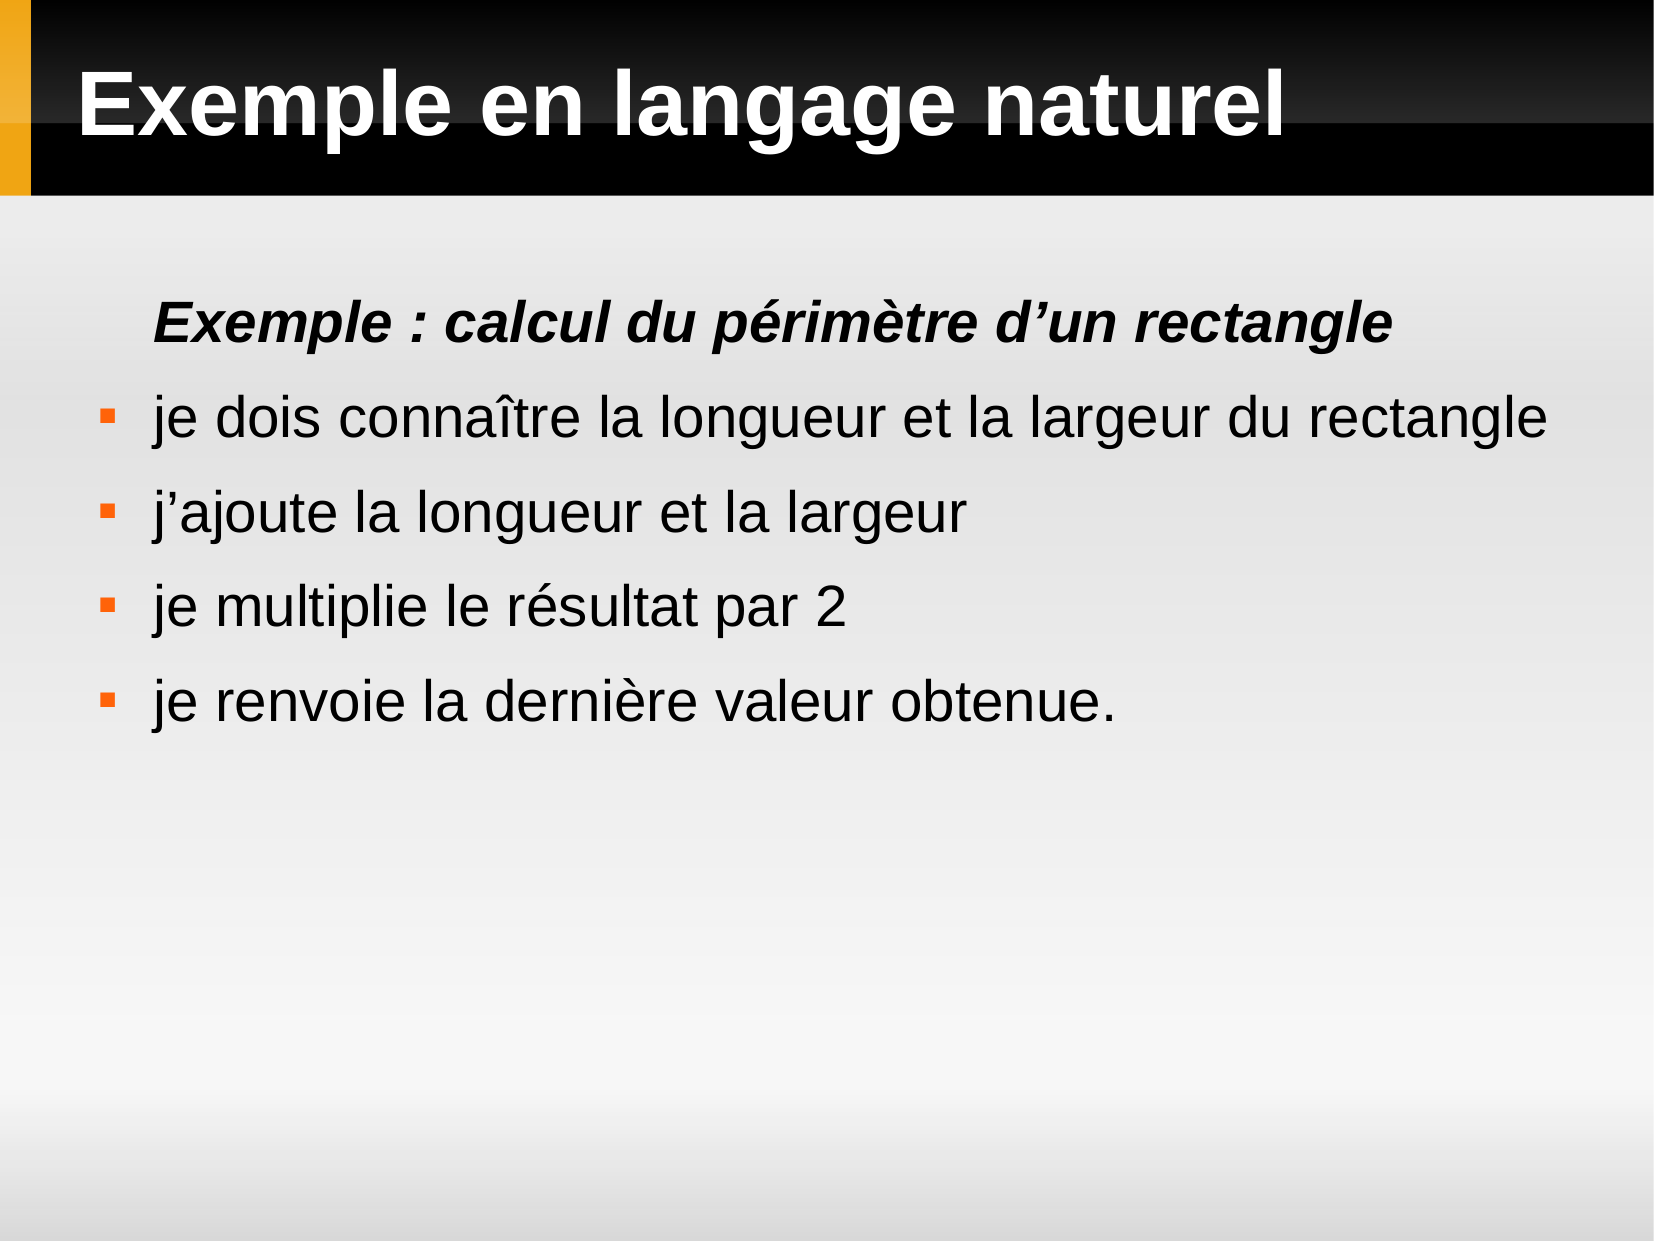

# Exemple en langage naturel
Exemple : calcul du périmètre d’un rectangle
je dois connaître la longueur et la largeur du rectangle
j’ajoute la longueur et la largeur
je multiplie le résultat par 2
je renvoie la dernière valeur obtenue.